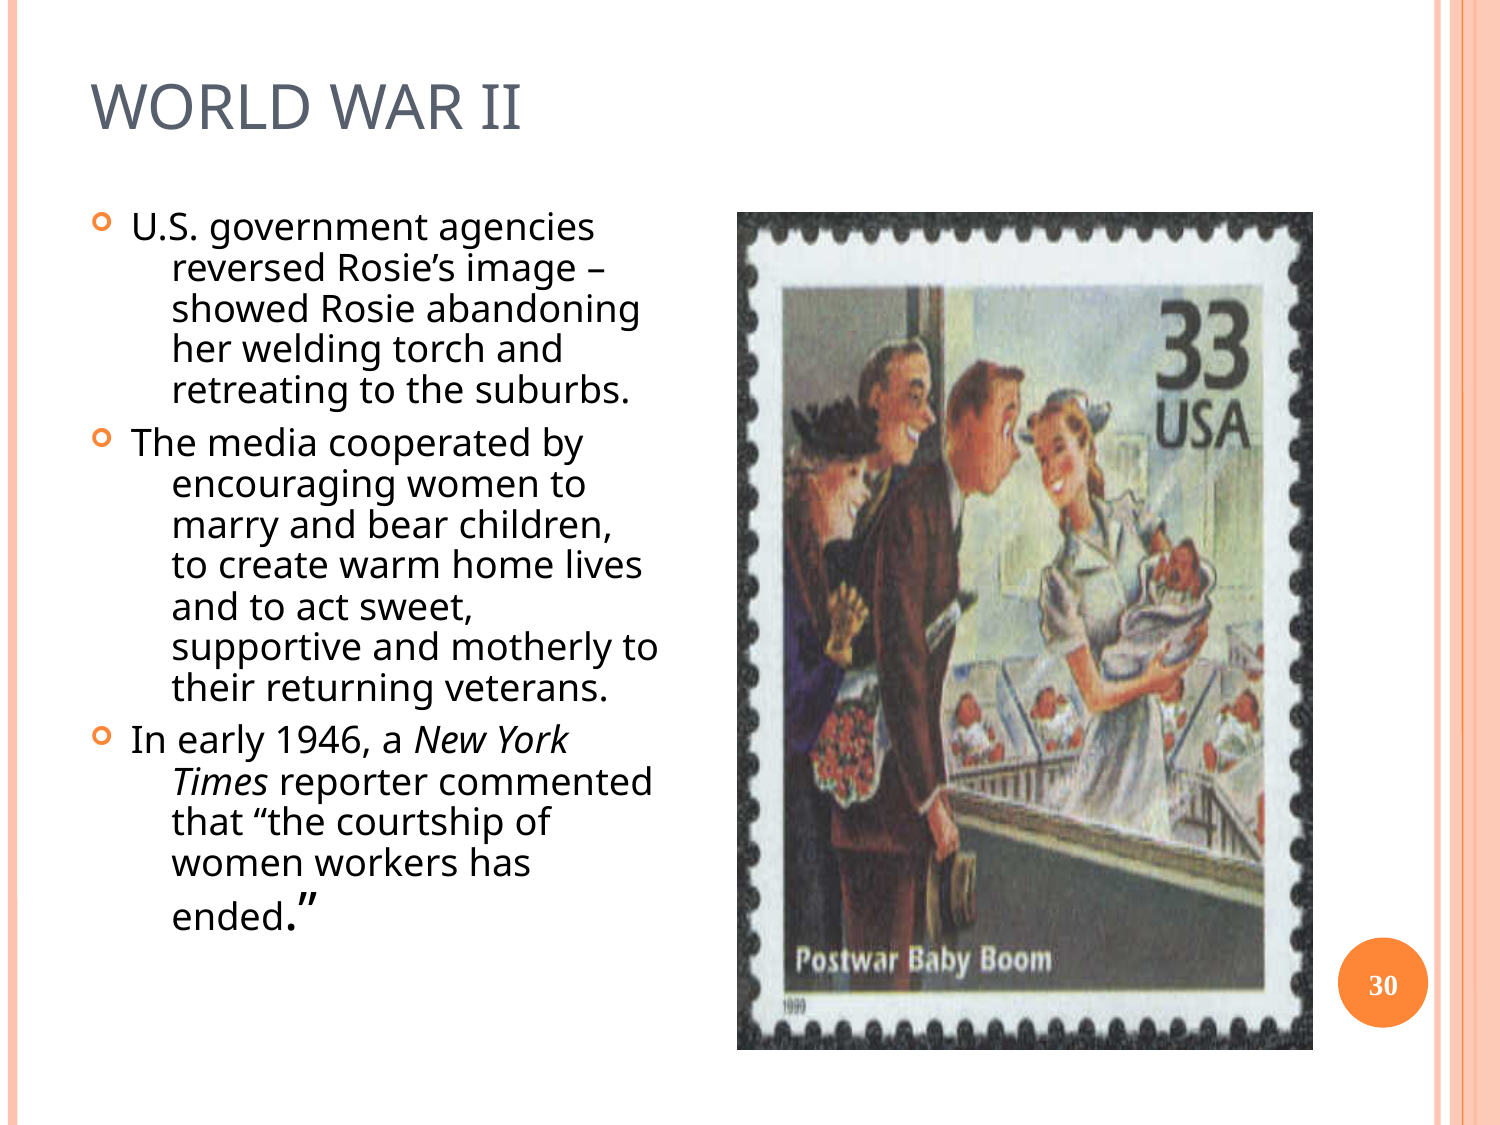

# World War II
U.S. government agencies reversed Rosie’s image – showed Rosie abandoning her welding torch and retreating to the suburbs.
The media cooperated by encouraging women to marry and bear children, to create warm home lives and to act sweet, supportive and motherly to their returning veterans.
In early 1946, a New York Times reporter commented that “the courtship of women workers has ended.”